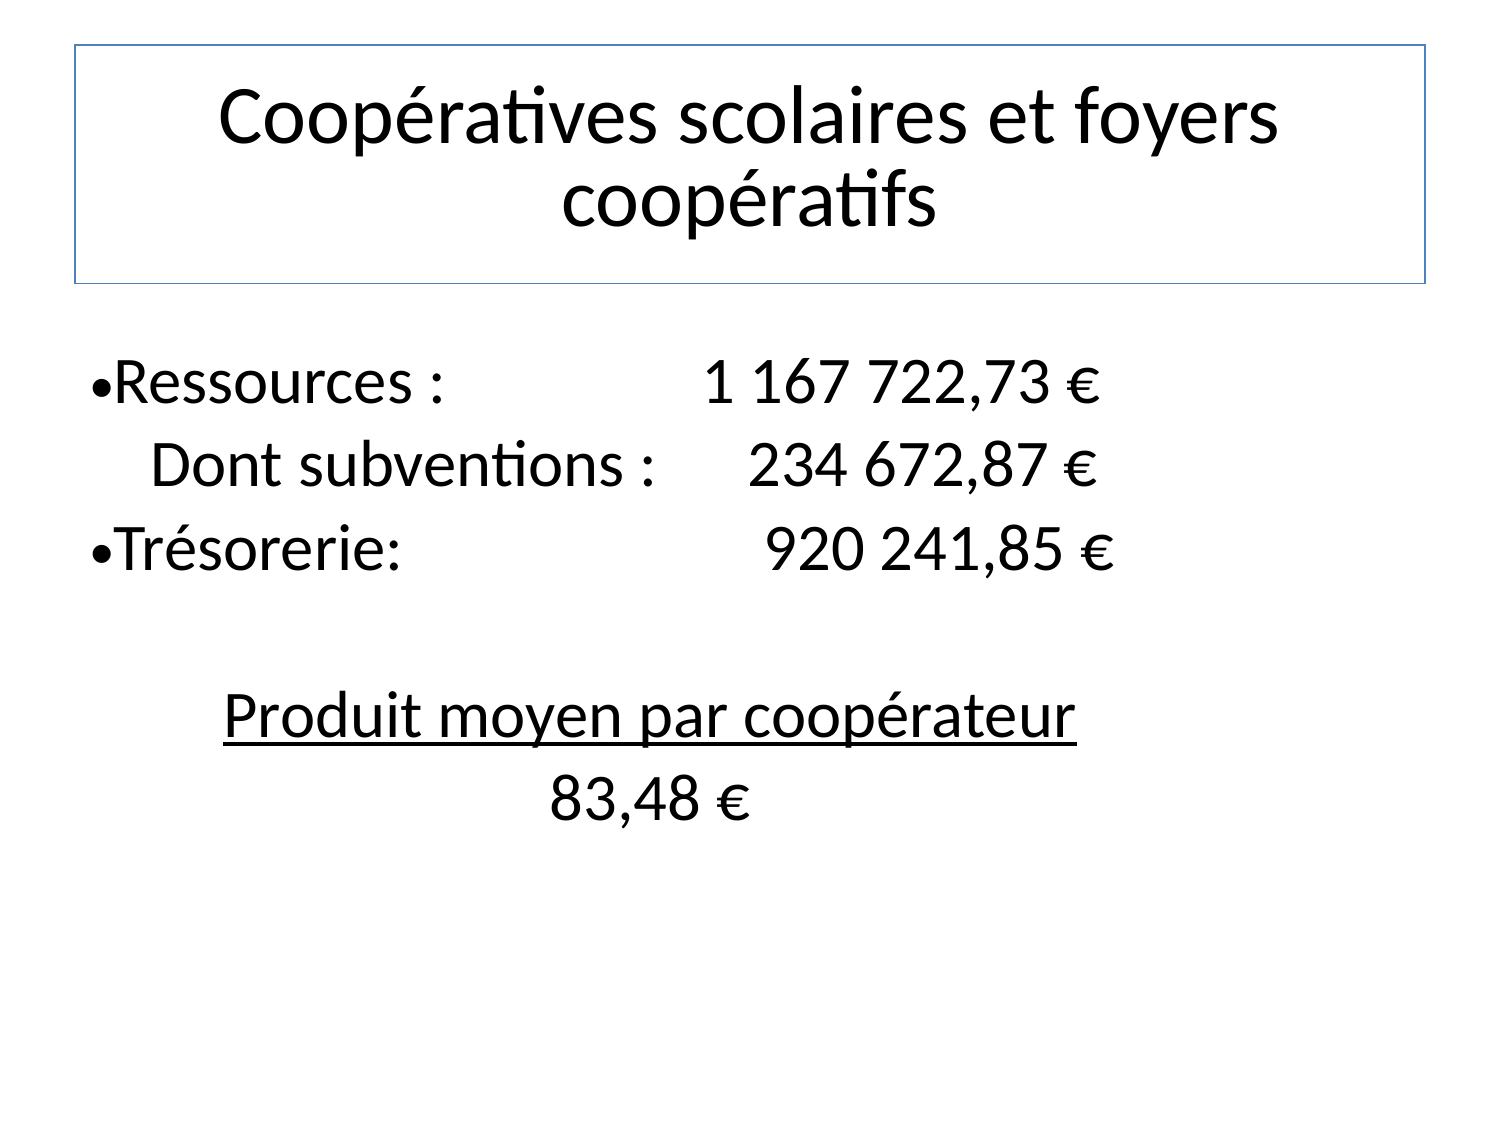

Coopératives scolaires et foyers coopératifs
Ressources : 1 167 722,73 €
 Dont subventions : 234 672,87 €
Trésorerie: 920 241,85 €
Produit moyen par coopérateur
83,48 €